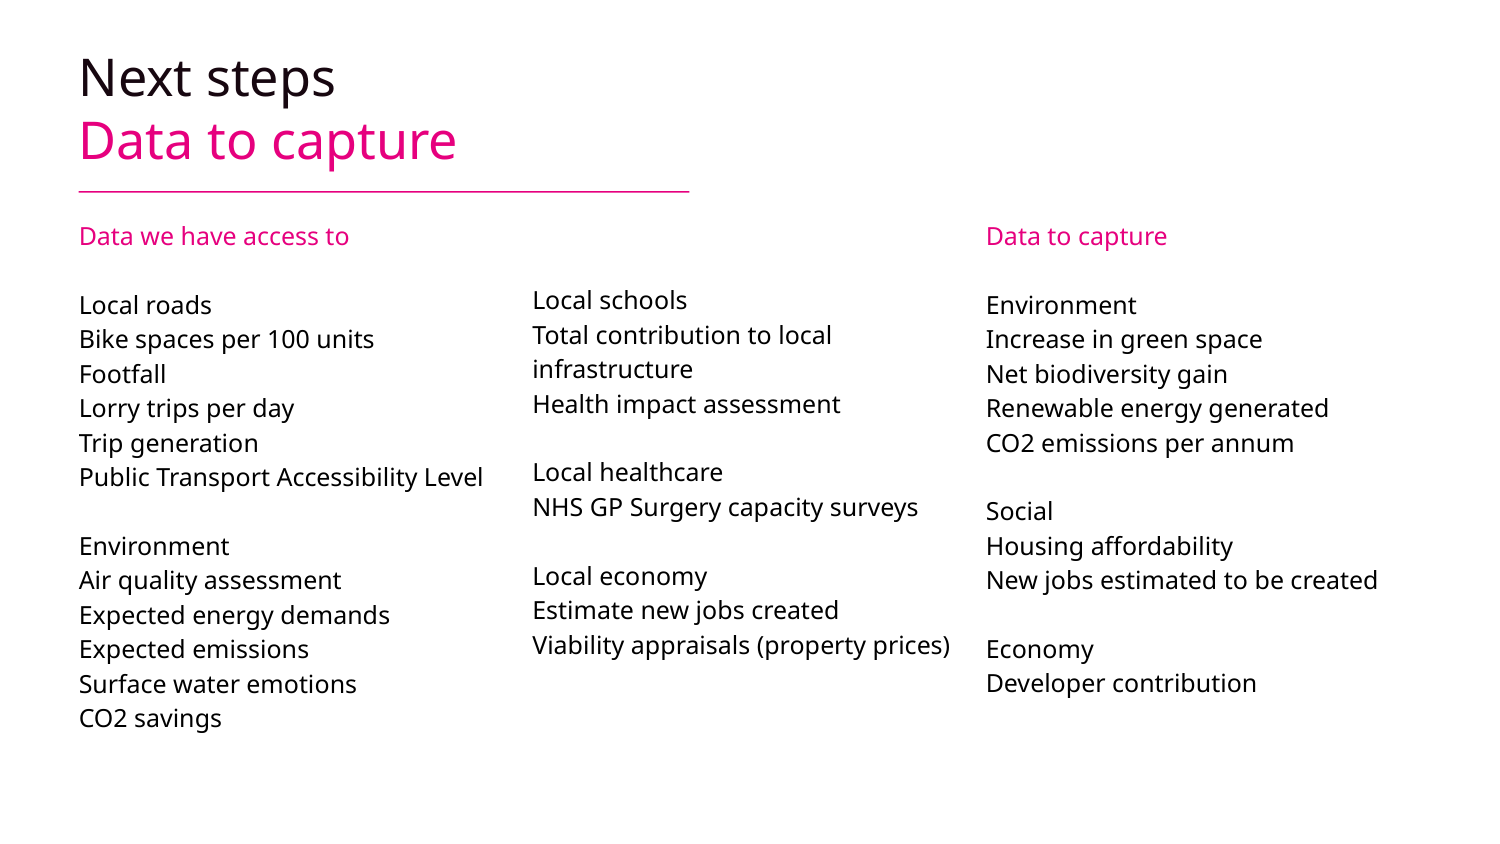

Next steps
Data to capture
Data we have access to
Local roads
Bike spaces per 100 units
Footfall
Lorry trips per day
Trip generation
Public Transport Accessibility Level
Environment
Air quality assessment
Expected energy demands
Expected emissions
Surface water emotions
CO2 savings
Local schools
Total contribution to local infrastructure
Health impact assessment
Local healthcare
NHS GP Surgery capacity surveys
Local economy
Estimate new jobs created
Viability appraisals (property prices)
Data to capture
Environment
Increase in green space
Net biodiversity gain
Renewable energy generated
CO2 emissions per annum
Social
Housing affordability
New jobs estimated to be created
Economy
Developer contribution